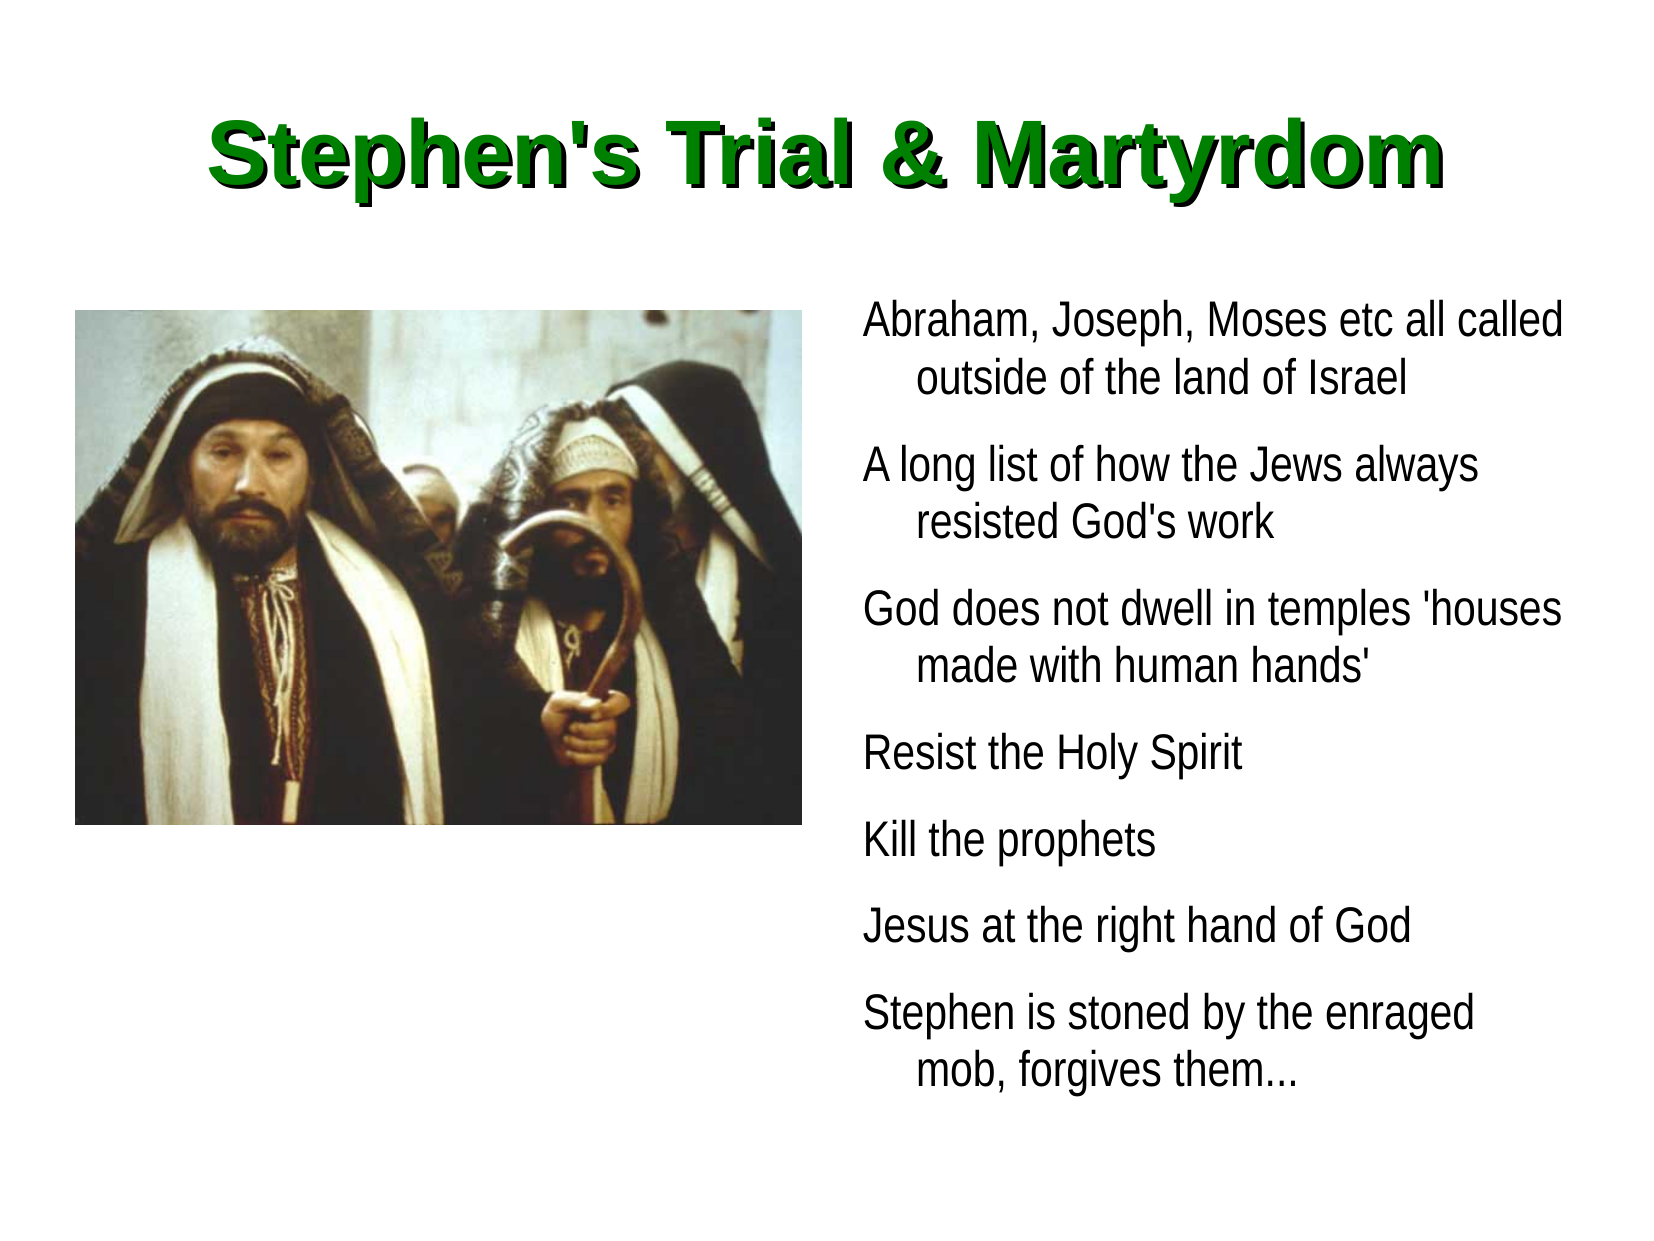

# Stephen's Trial & Martyrdom
Abraham, Joseph, Moses etc all called outside of the land of Israel
A long list of how the Jews always resisted God's work
God does not dwell in temples 'houses made with human hands'
Resist the Holy Spirit
Kill the prophets
Jesus at the right hand of God
Stephen is stoned by the enraged mob, forgives them...